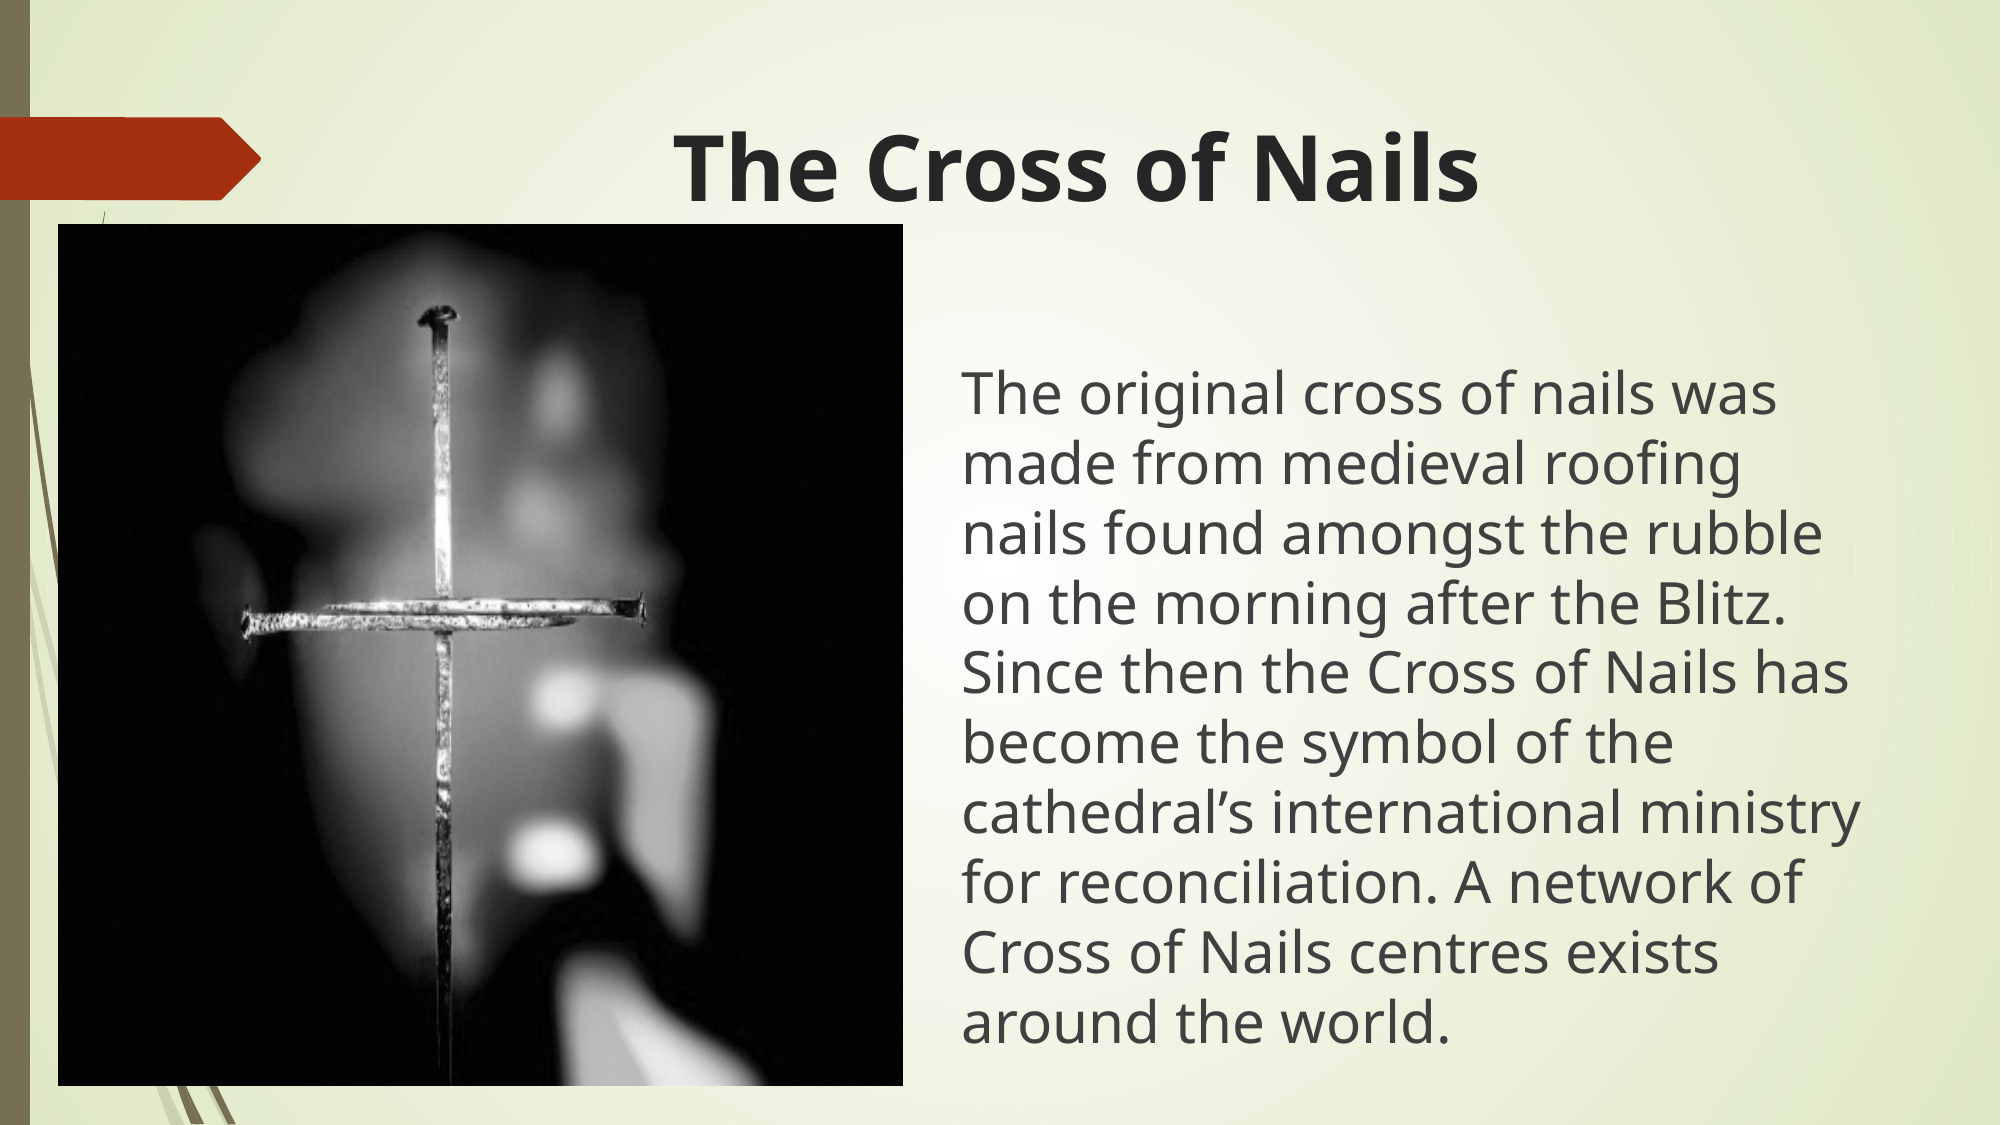

# The Cross of Nails
The original cross of nails was made from medieval roofing nails found amongst the rubble on the morning after the Blitz. Since then the Cross of Nails has become the symbol of the cathedral’s international ministry for reconciliation. A network of Cross of Nails centres exists around the world.